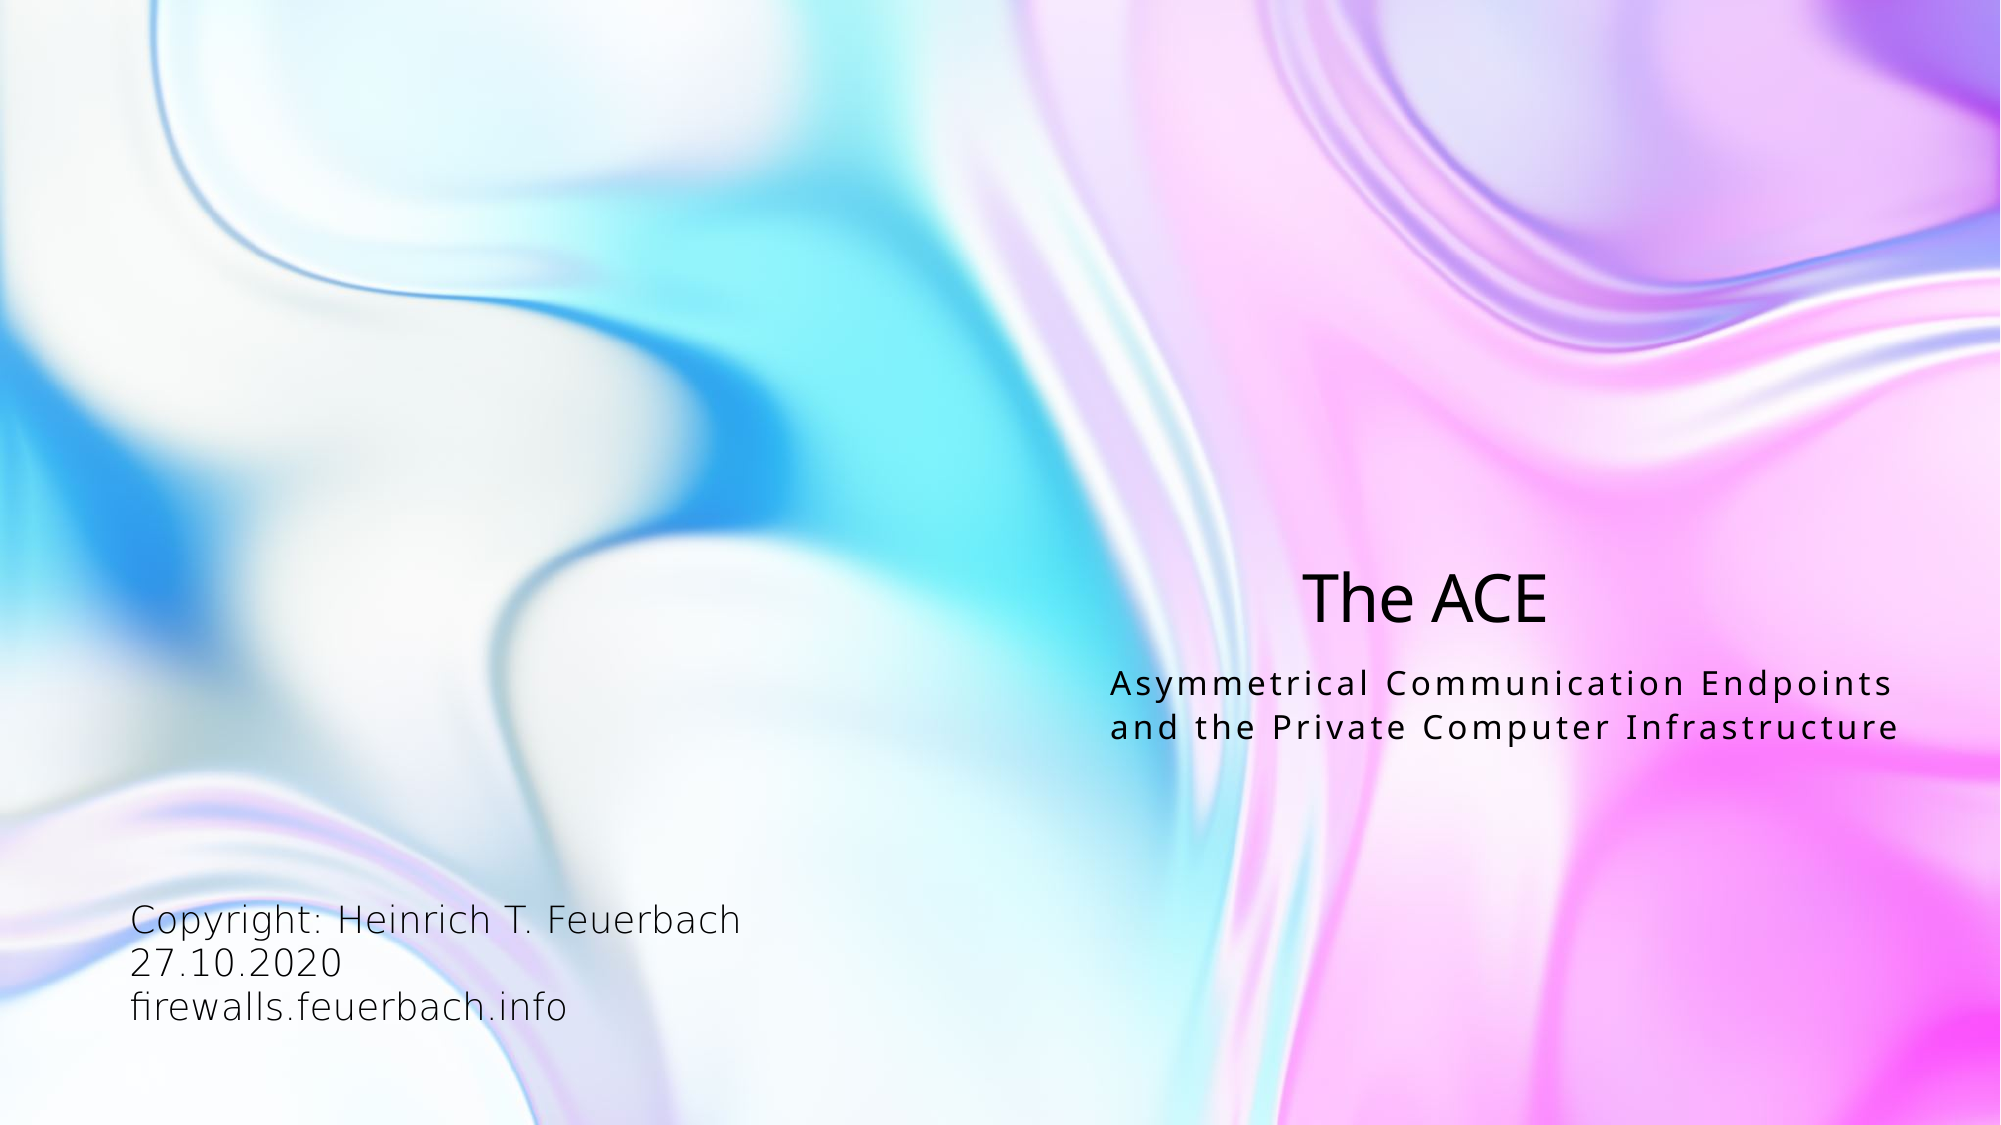

# The ACE
Asymmetrical Communication Endpoints and the Private Computer Infrastructure
Copyright: Heinrich T. Feuerbach
27.10.2020
firewalls.feuerbach.info